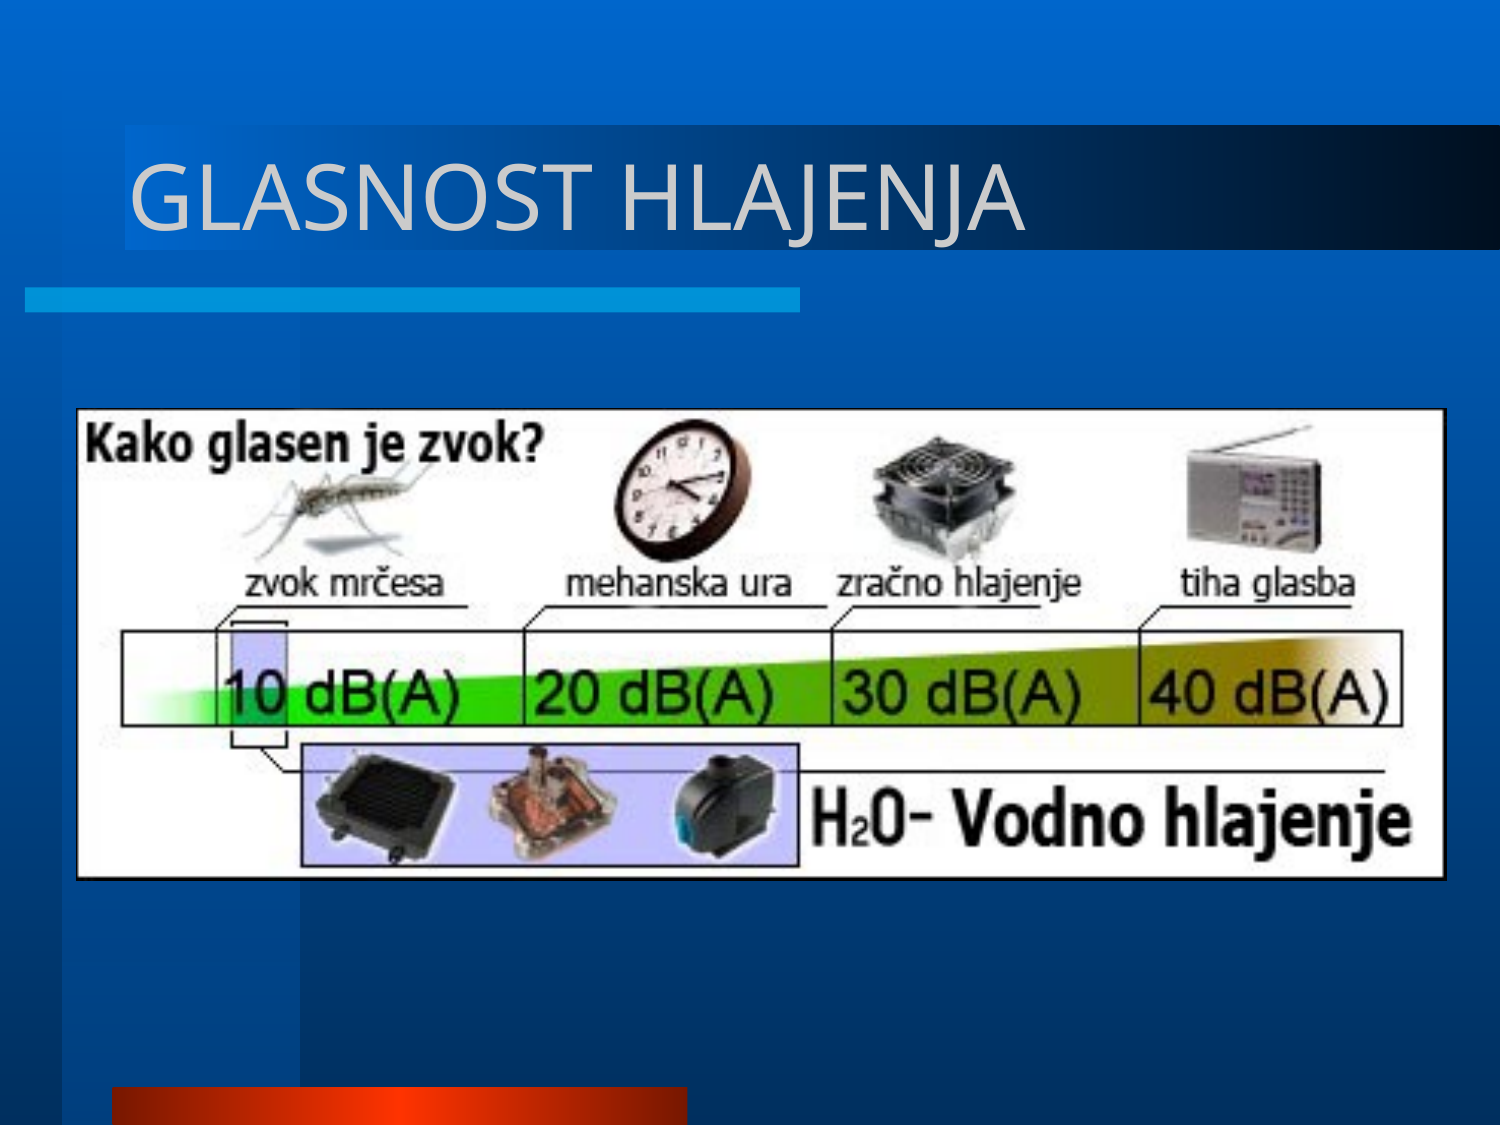

# GLASNOST HLAJENJA
| |
| --- |